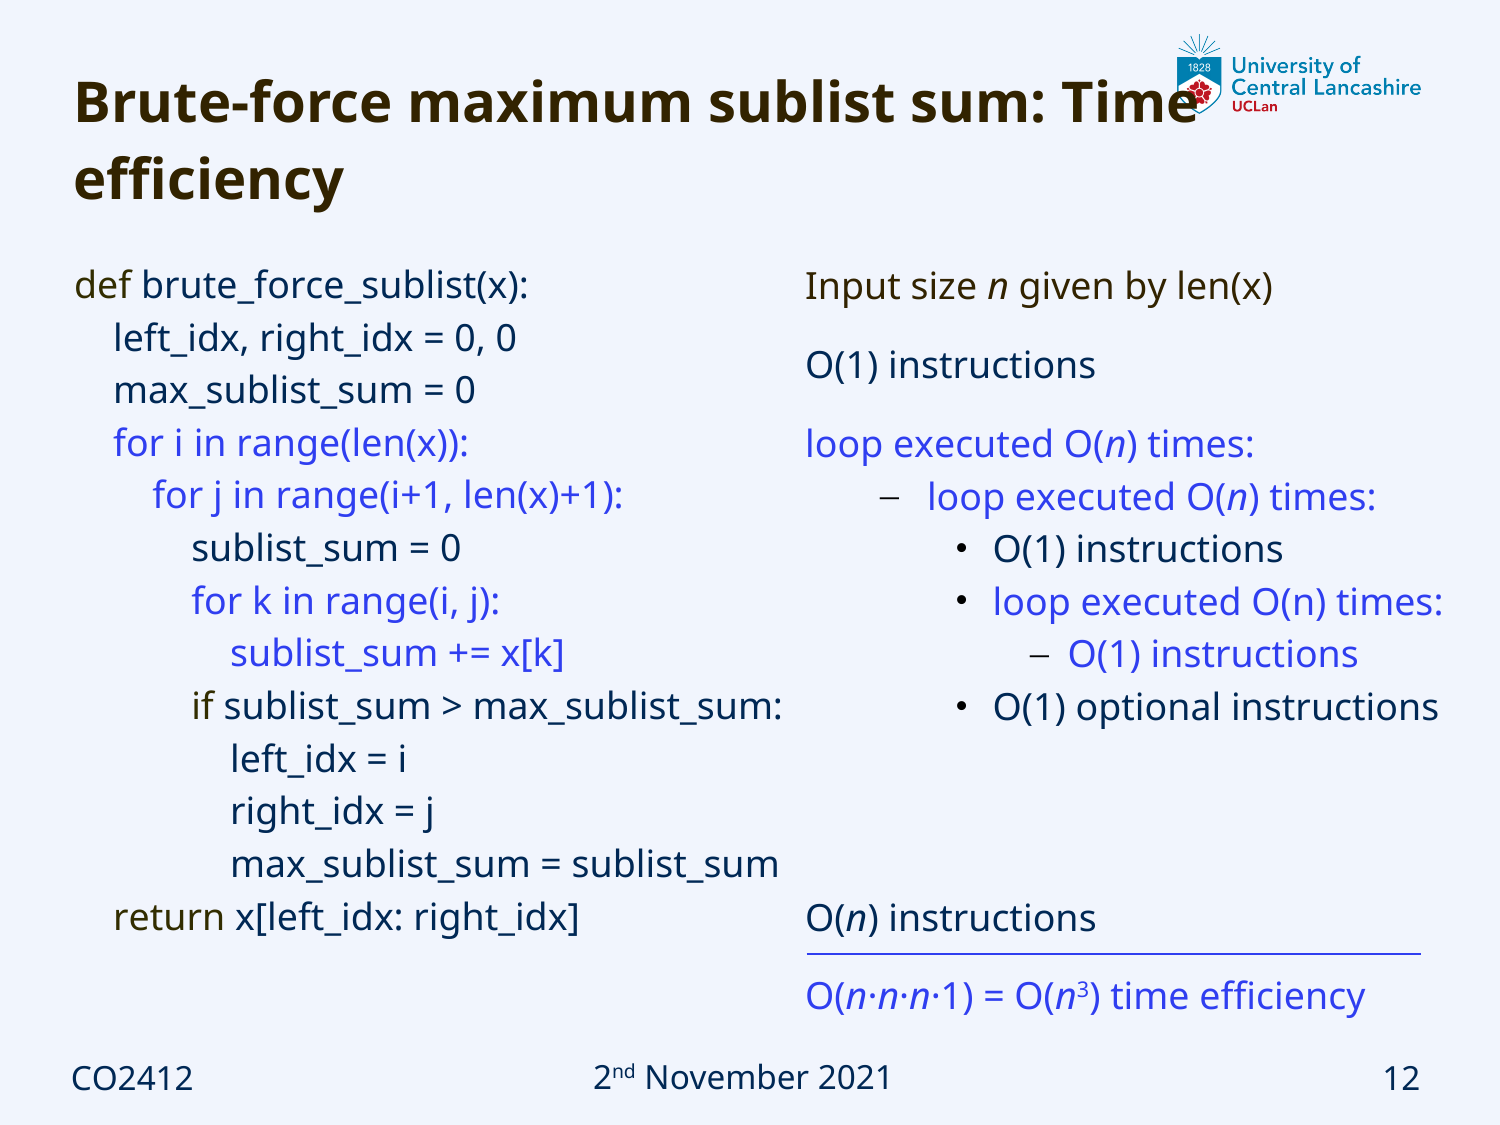

# Brute-force maximum sublist sum: Time efficiency
def brute_force_sublist(x):
 left_idx, right_idx = 0, 0
 max_sublist_sum = 0
 for i in range(len(x)):
 for j in range(i+1, len(x)+1):
 sublist_sum = 0
 for k in range(i, j):
 sublist_sum += x[k]
 if sublist_sum > max_sublist_sum:
 left_idx = i
 right_idx = j
 max_sublist_sum = sublist_sum
 return x[left_idx: right_idx]
Input size n given by len(x)
O(1) instructions
loop executed O(n) times:
loop executed O(n) times:
O(1) instructions
loop executed O(n) times:
O(1) instructions
O(1) optional instructions
O(n) instructions
O(n·n·n·1) = O(n3) time efficiency